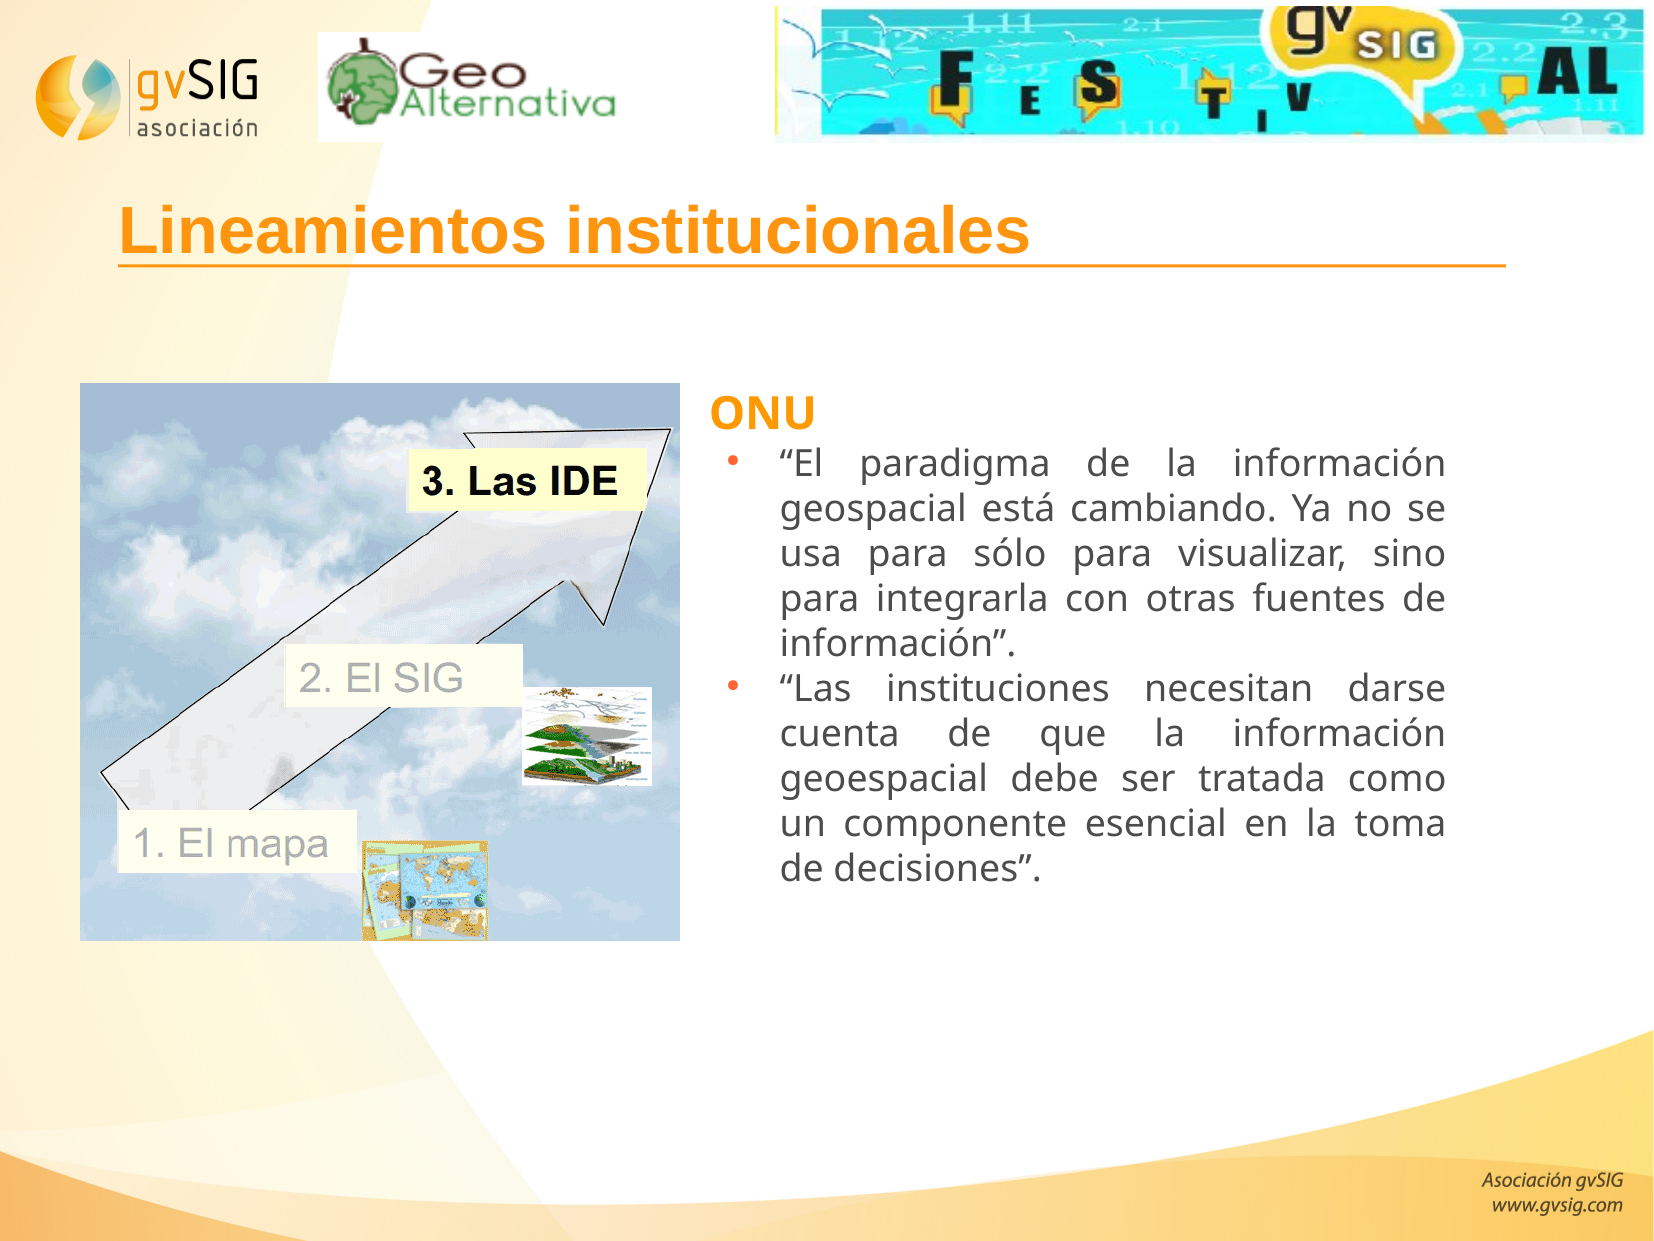

Lineamientos institucionales
ONU
“El paradigma de la información geospacial está cambiando. Ya no se usa para sólo para visualizar, sino para integrarla con otras fuentes de información”.
“Las instituciones necesitan darse cuenta de que la información geoespacial debe ser tratada como un componente esencial en la toma de decisiones”.